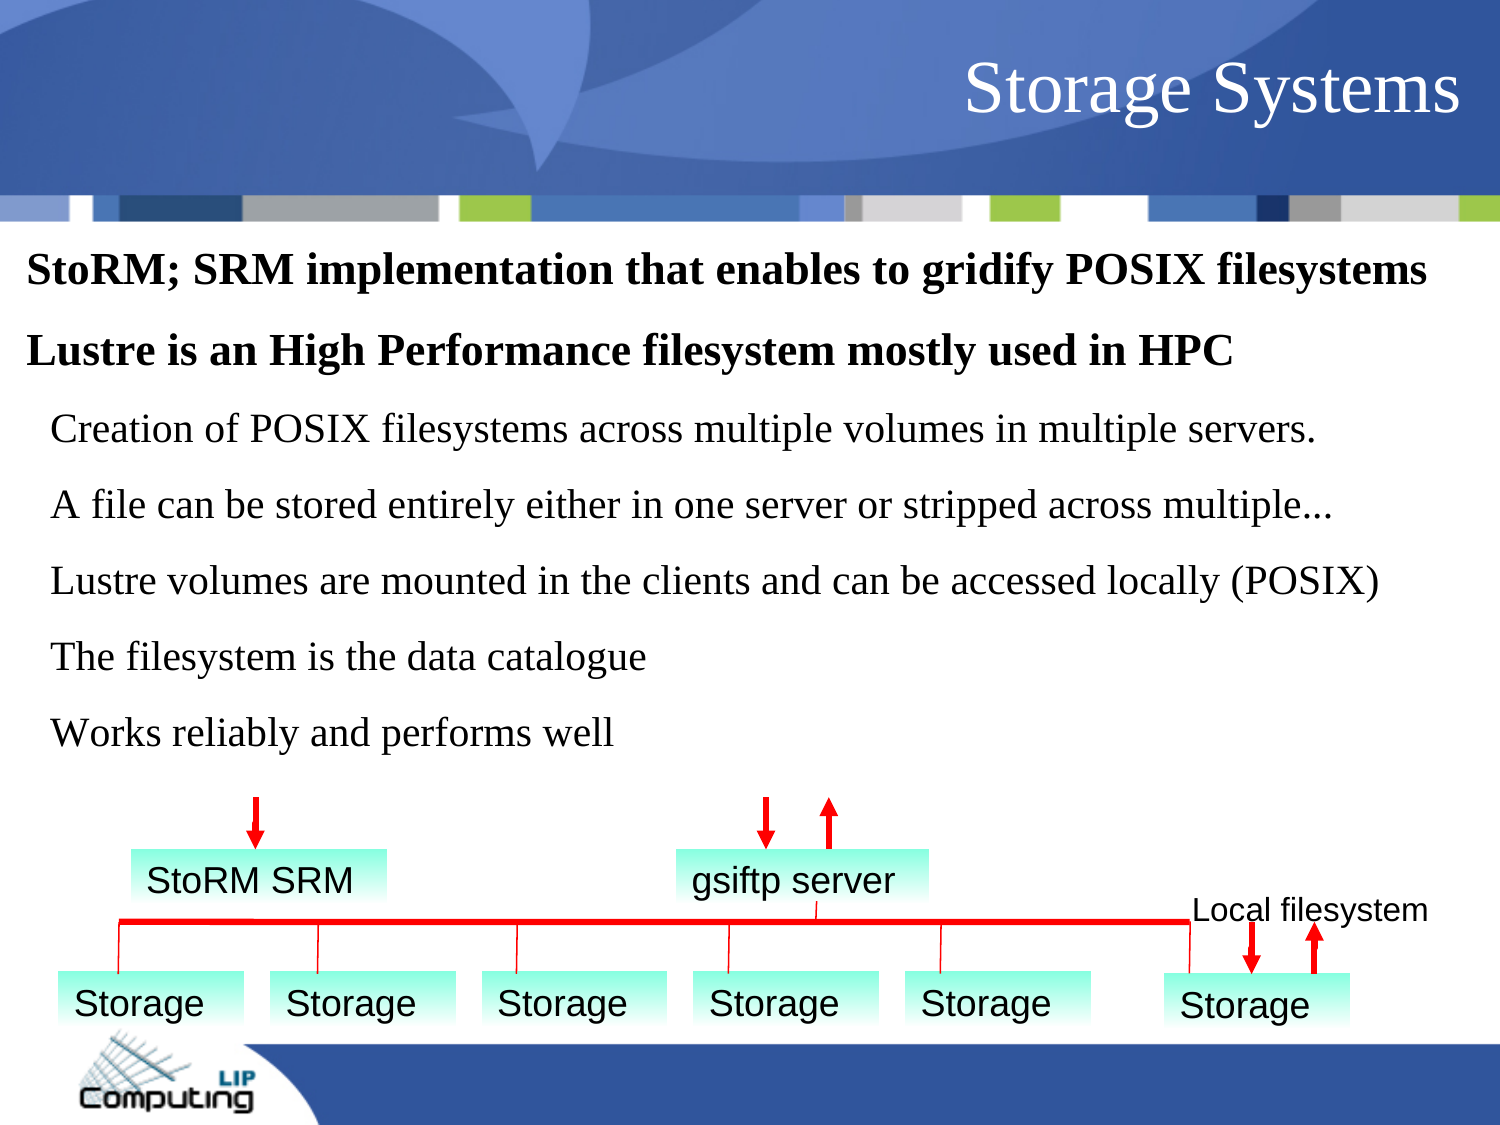

Storage Systems
 StoRM; SRM implementation that enables to gridify POSIX filesystems
 Lustre is an High Performance filesystem mostly used in HPC
Creation of POSIX filesystems across multiple volumes in multiple servers.
A file can be stored entirely either in one server or stripped across multiple...
Lustre volumes are mounted in the clients and can be accessed locally (POSIX)
The filesystem is the data catalogue
Works reliably and performs well
StoRM SRM
gsiftp server
Local filesystem
Storage
Storage
Storage
Storage
Storage
Storage